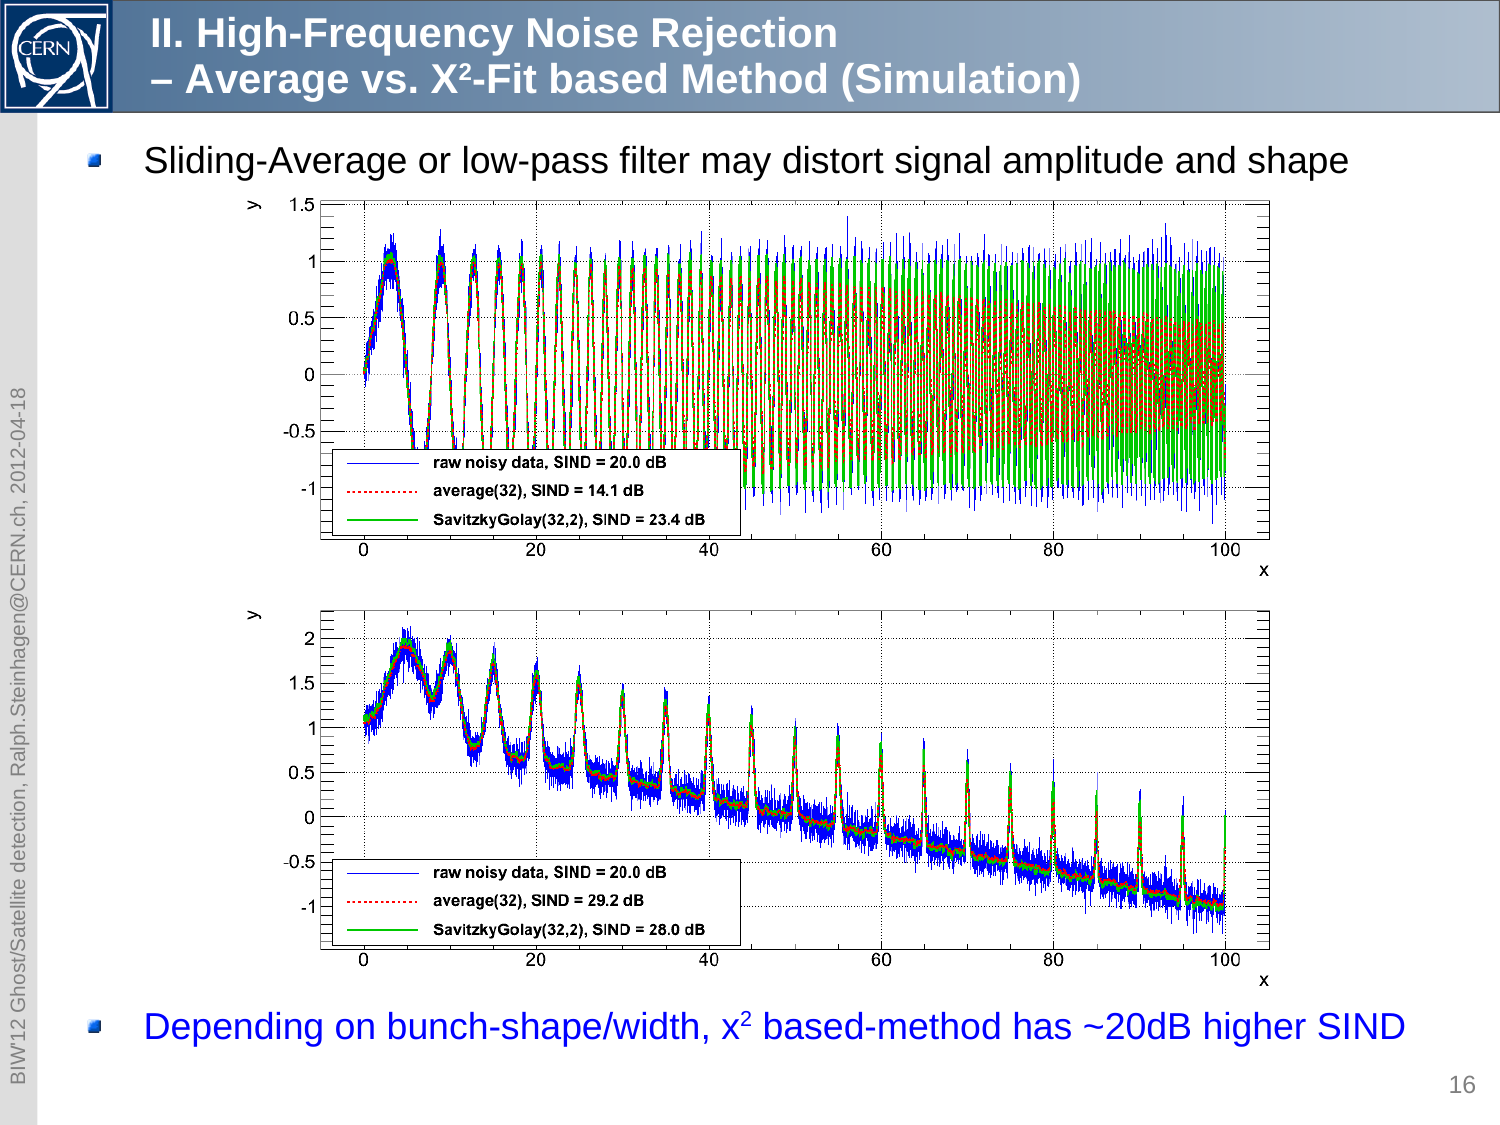

# II. High-Frequency Noise Rejection – Average vs. X2-Fit based Method (Simulation)
Sliding-Average or low-pass filter may distort signal amplitude and shape
Depending on bunch-shape/width, x2 based-method has ~20dB higher SIND